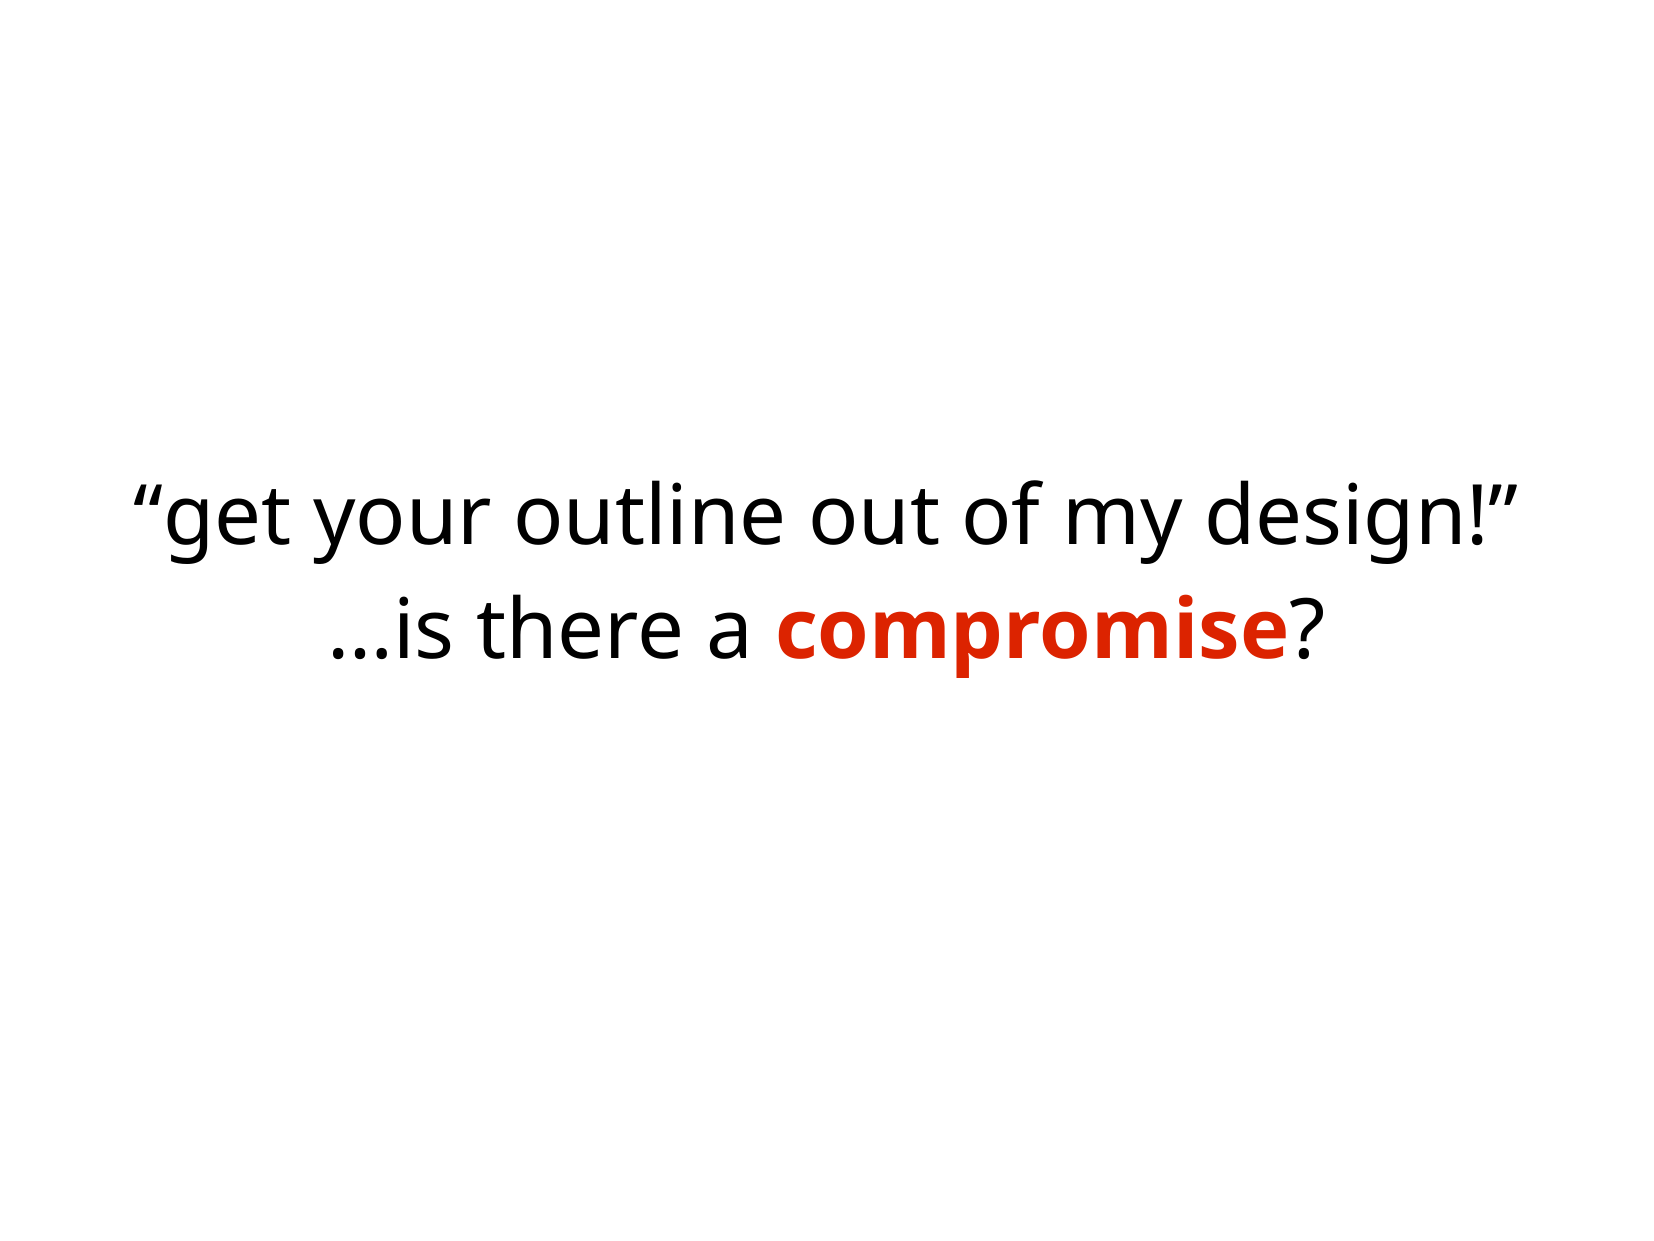

# “get your outline out of my design!”
…is there a compromise?